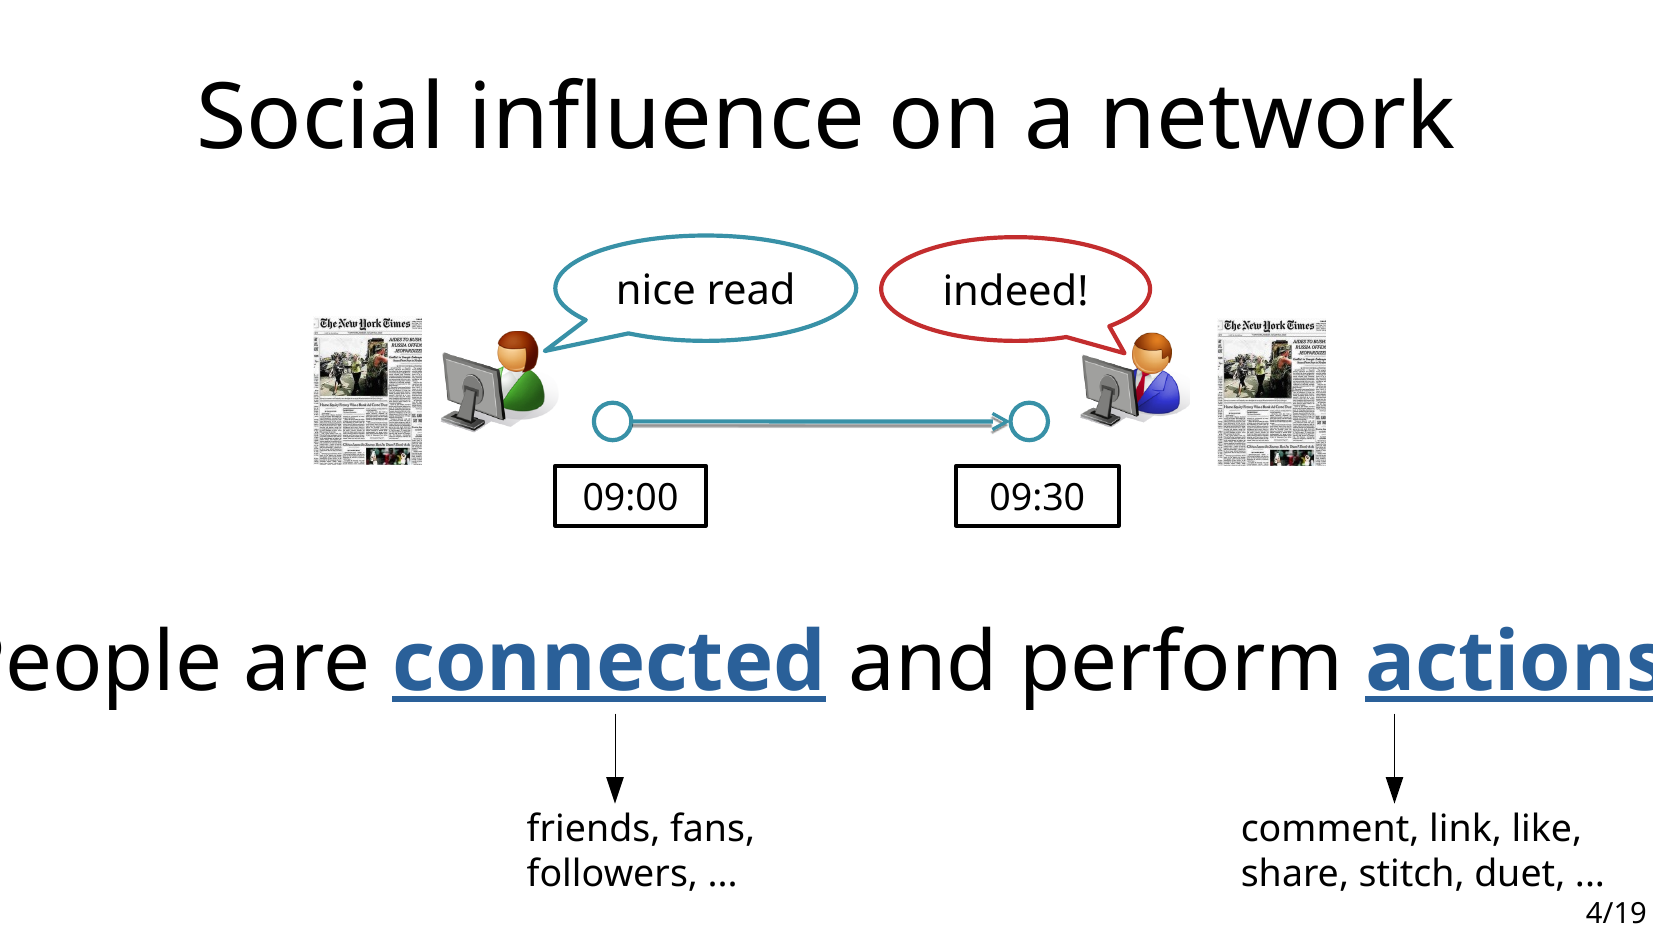

# Social influence on a network
nice read
indeed!
09:00
09:30
People are connected and perform actions
friends, fans,
followers, ...
comment, link, like, share, stitch, duet, ...
4
People are connected and perform actions
People are connected and perform actions